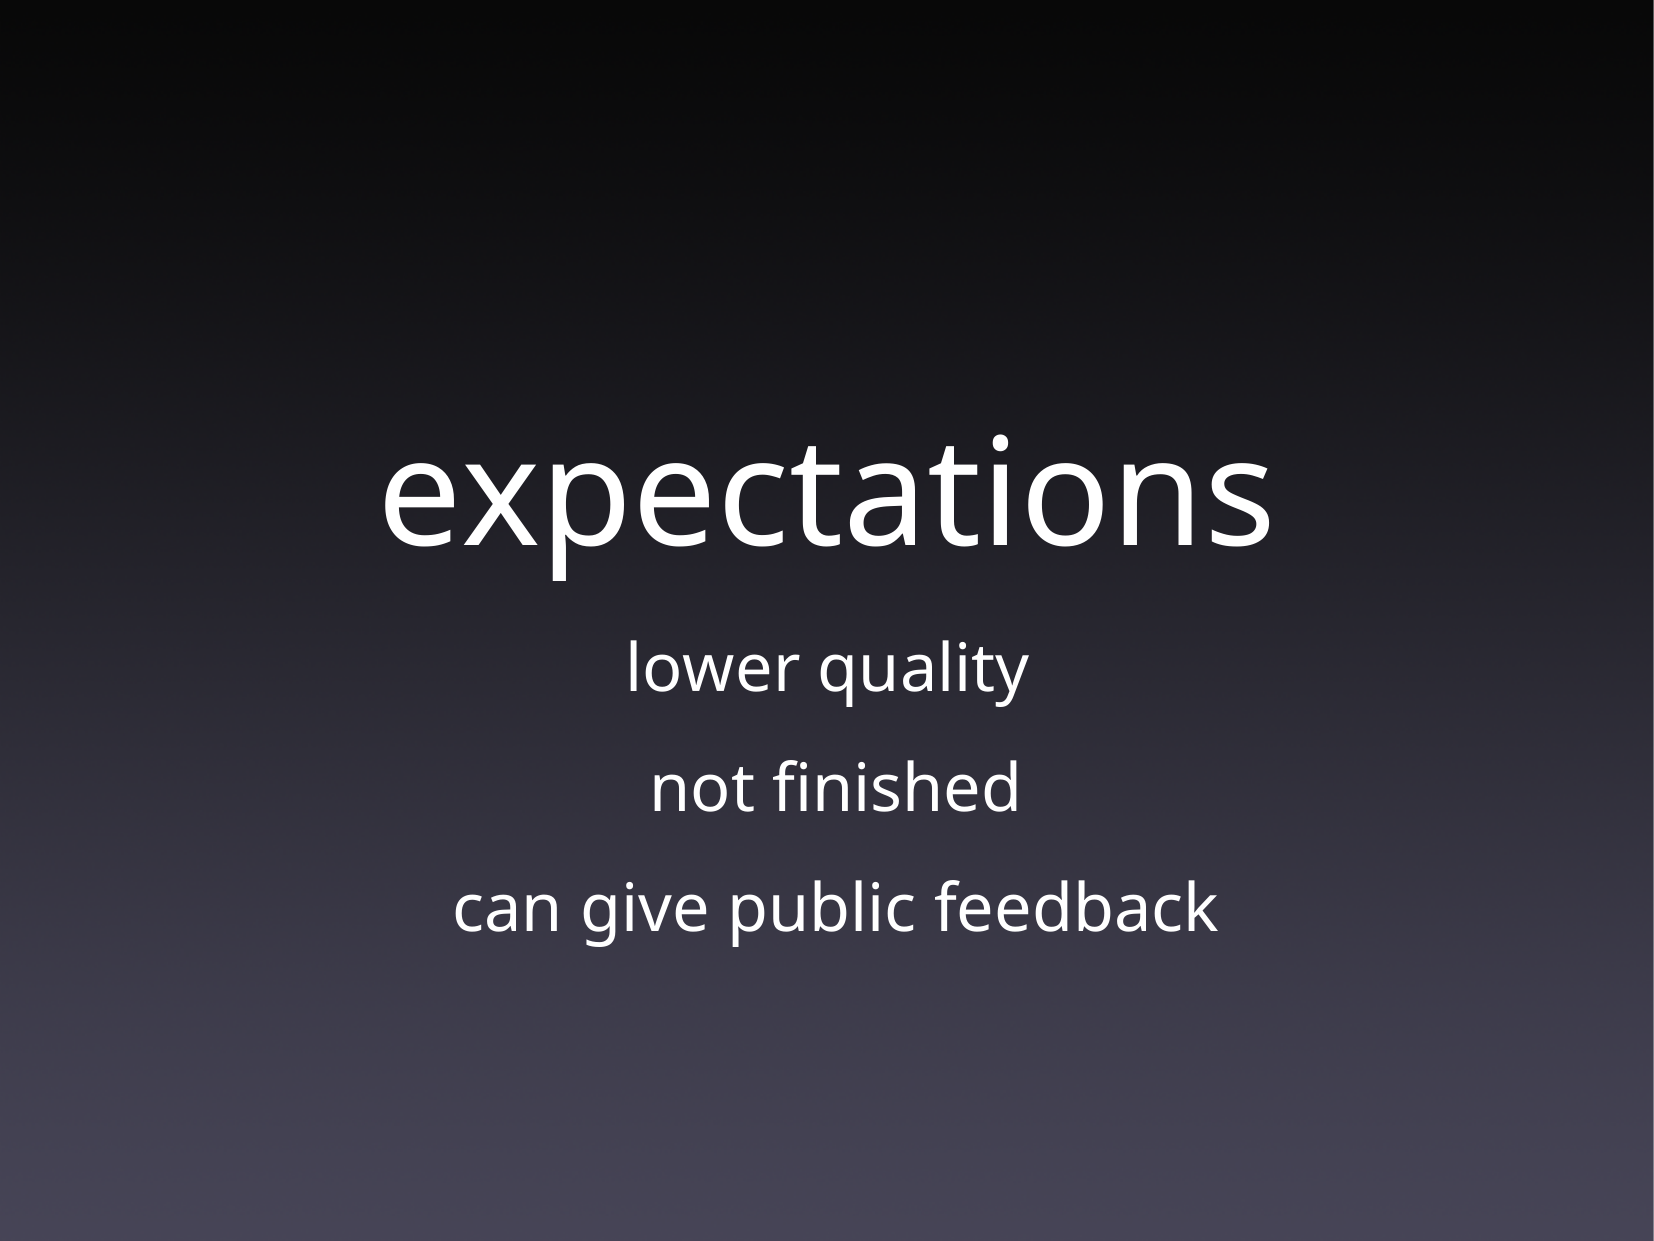

# expectations
lower quality
not finished
can give public feedback